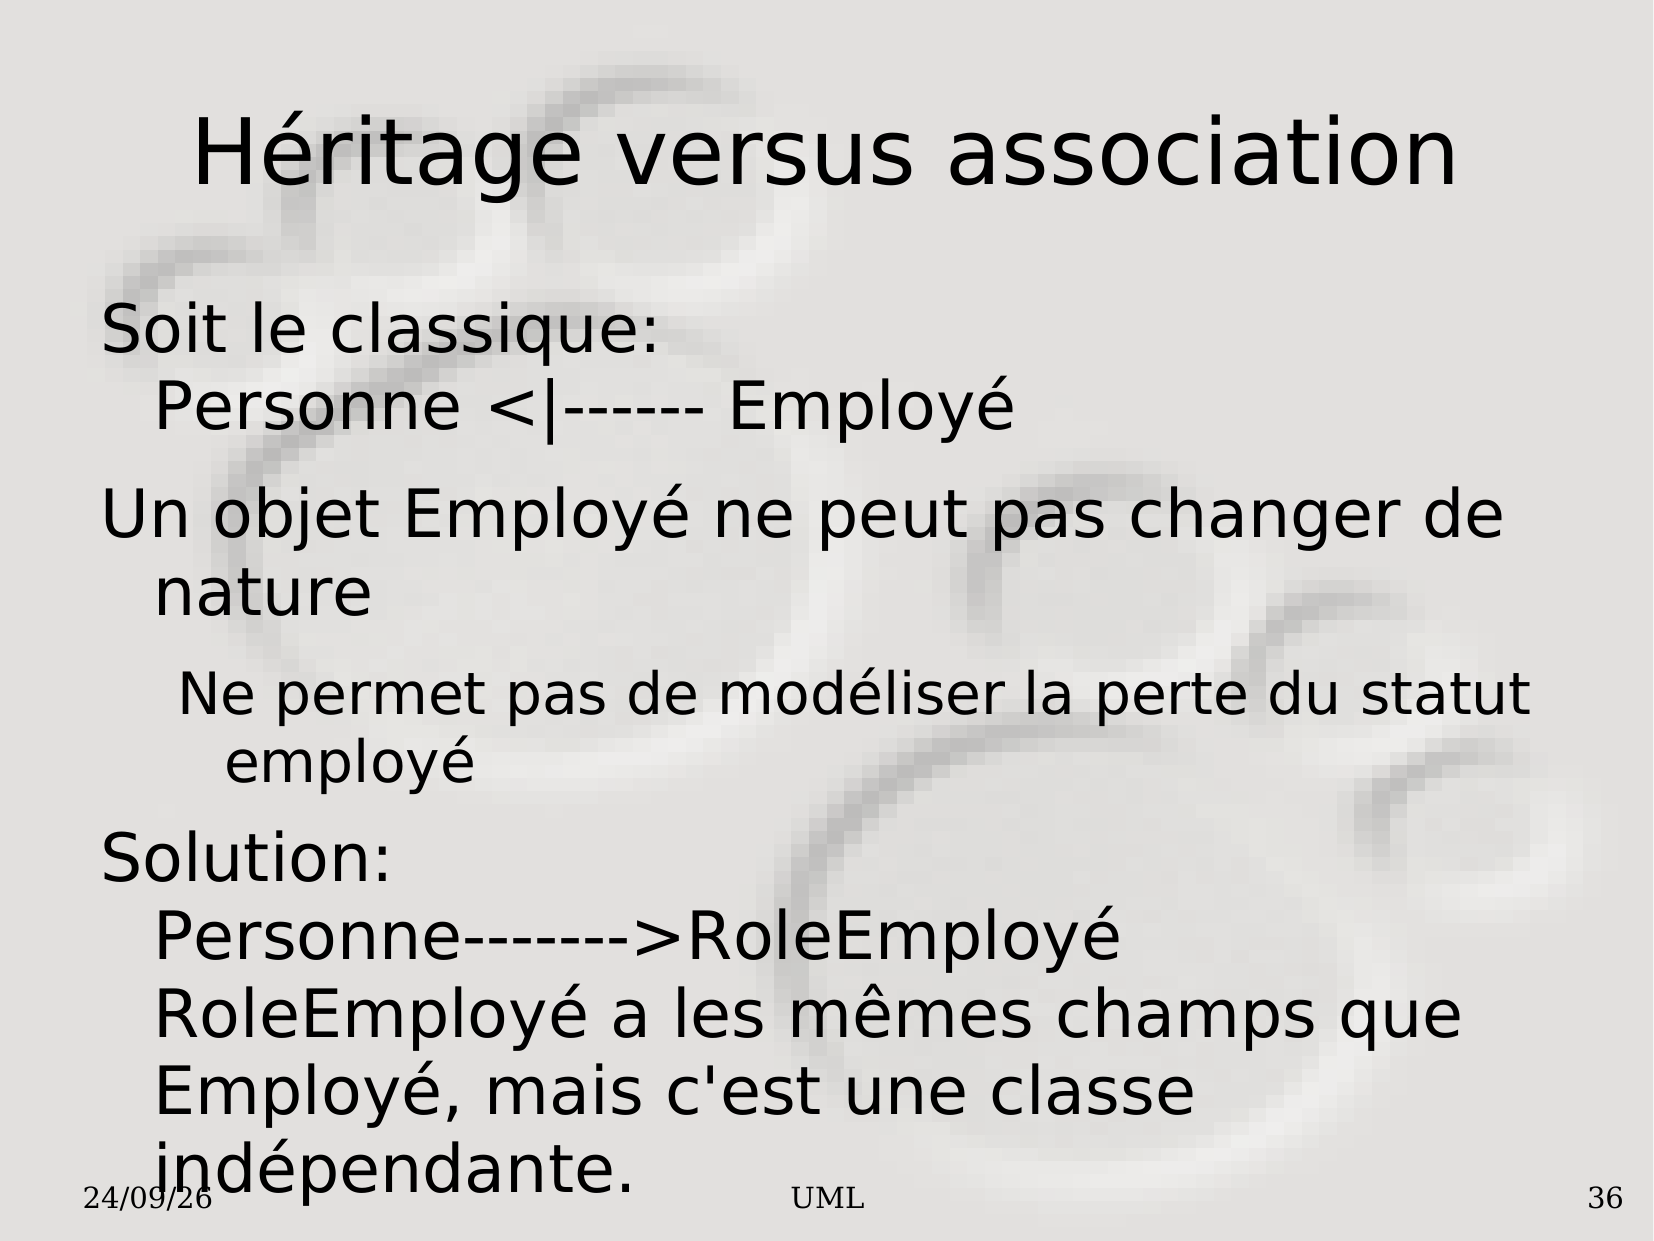

# Héritage versus association
Soit le classique:
Personne <|------ Employé
Un objet Employé ne peut pas changer de nature
Ne permet pas de modéliser la perte du statut employé
Solution:
Personne------->RoleEmployé
RoleEmployé a les mêmes champs que Employé, mais c'est une classe indépendante.
UML
36